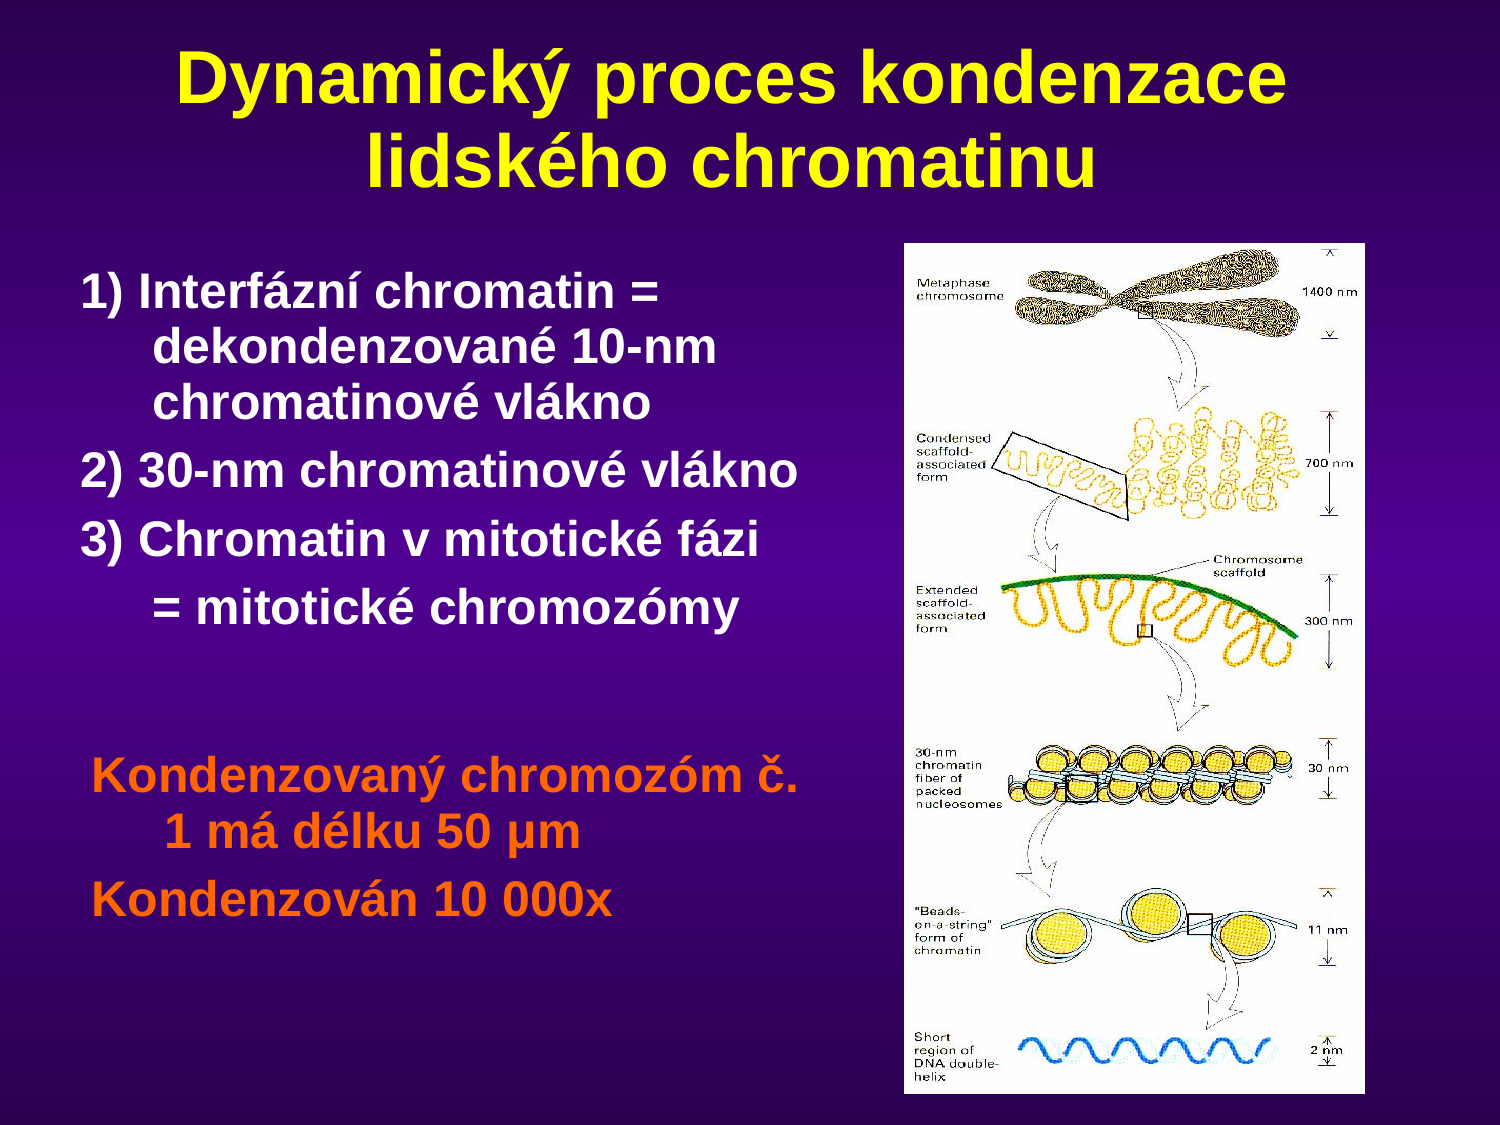

# Dynamický proces kondenzace lidského chromatinu
1) Interfázní chromatin = dekondenzované 10-nm chromatinové vlákno
2) 30-nm chromatinové vlákno
3) Chromatin v mitotické fázi
	= mitotické chromozómy
Kondenzovaný chromozóm č. 1 má délku 50 μm
Kondenzován 10 000x